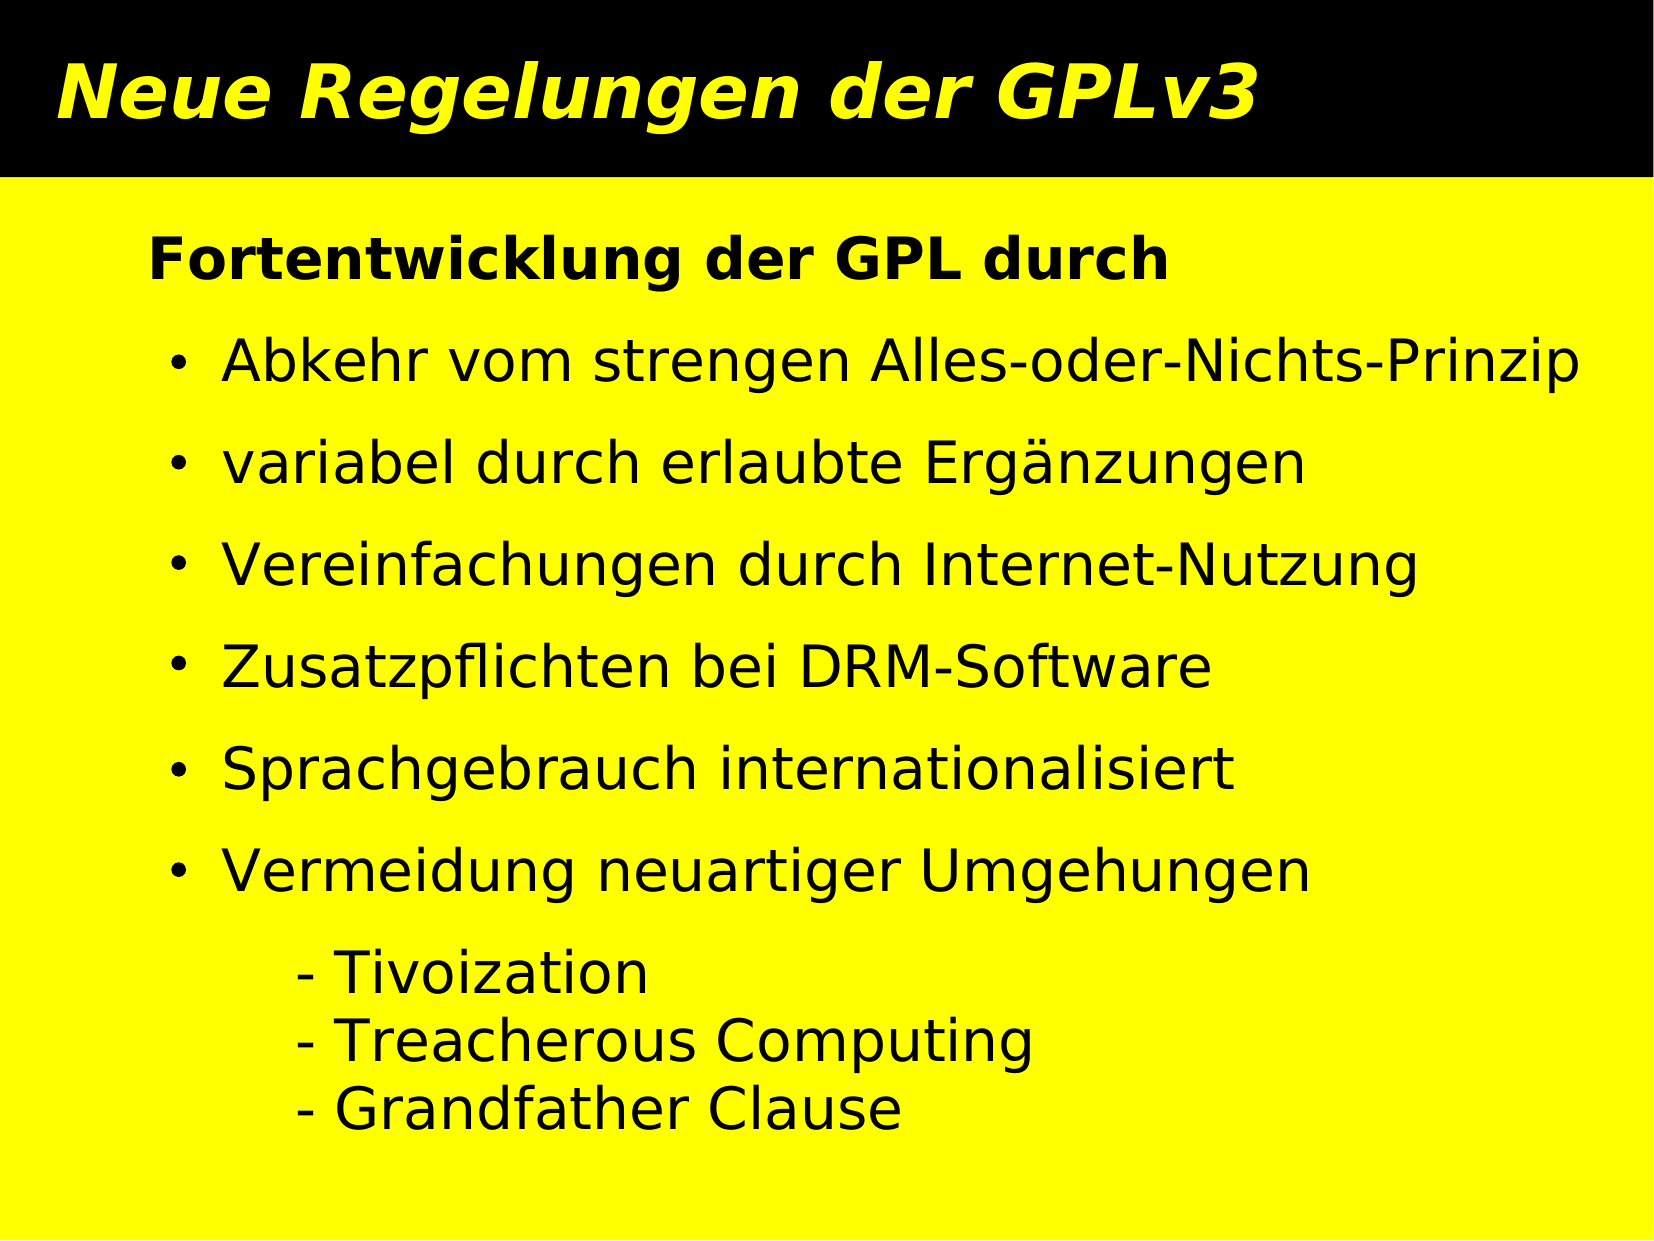

Neue Regelungen der GPLv3
Fortentwicklung der GPL durch
	Abkehr vom strengen Alles-oder-Nichts-Prinzip
	variabel durch erlaubte Ergänzungen
	Vereinfachungen durch Internet-Nutzung
	Zusatzpflichten bei DRM-Software
	Sprachgebrauch internationalisiert
	Vermeidung neuartiger Umgehungen
 		- Tivoization
 		- Treacherous Computing
 		- Grandfather Clause